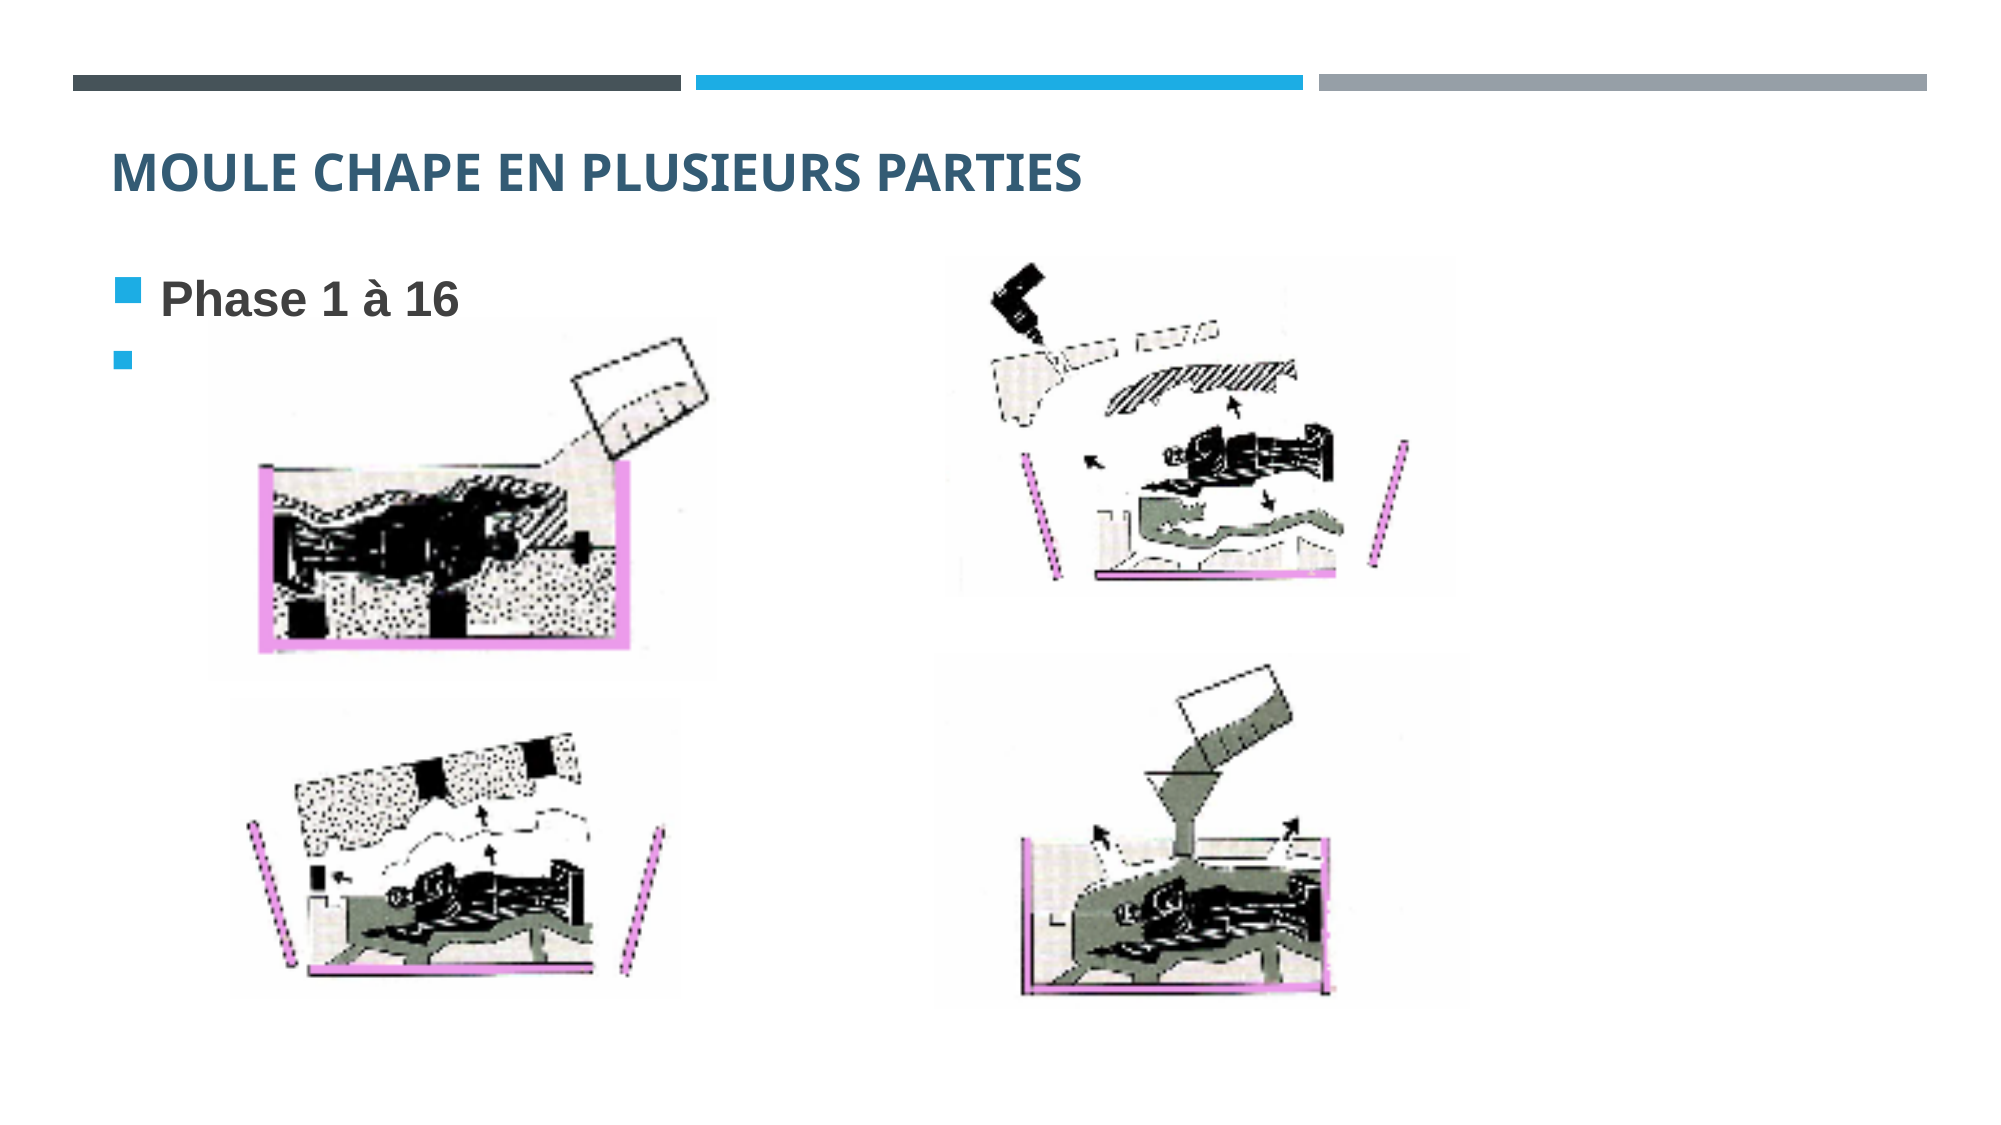

# Moule CHAPE en plusieurs parties
Phase 1 à 16